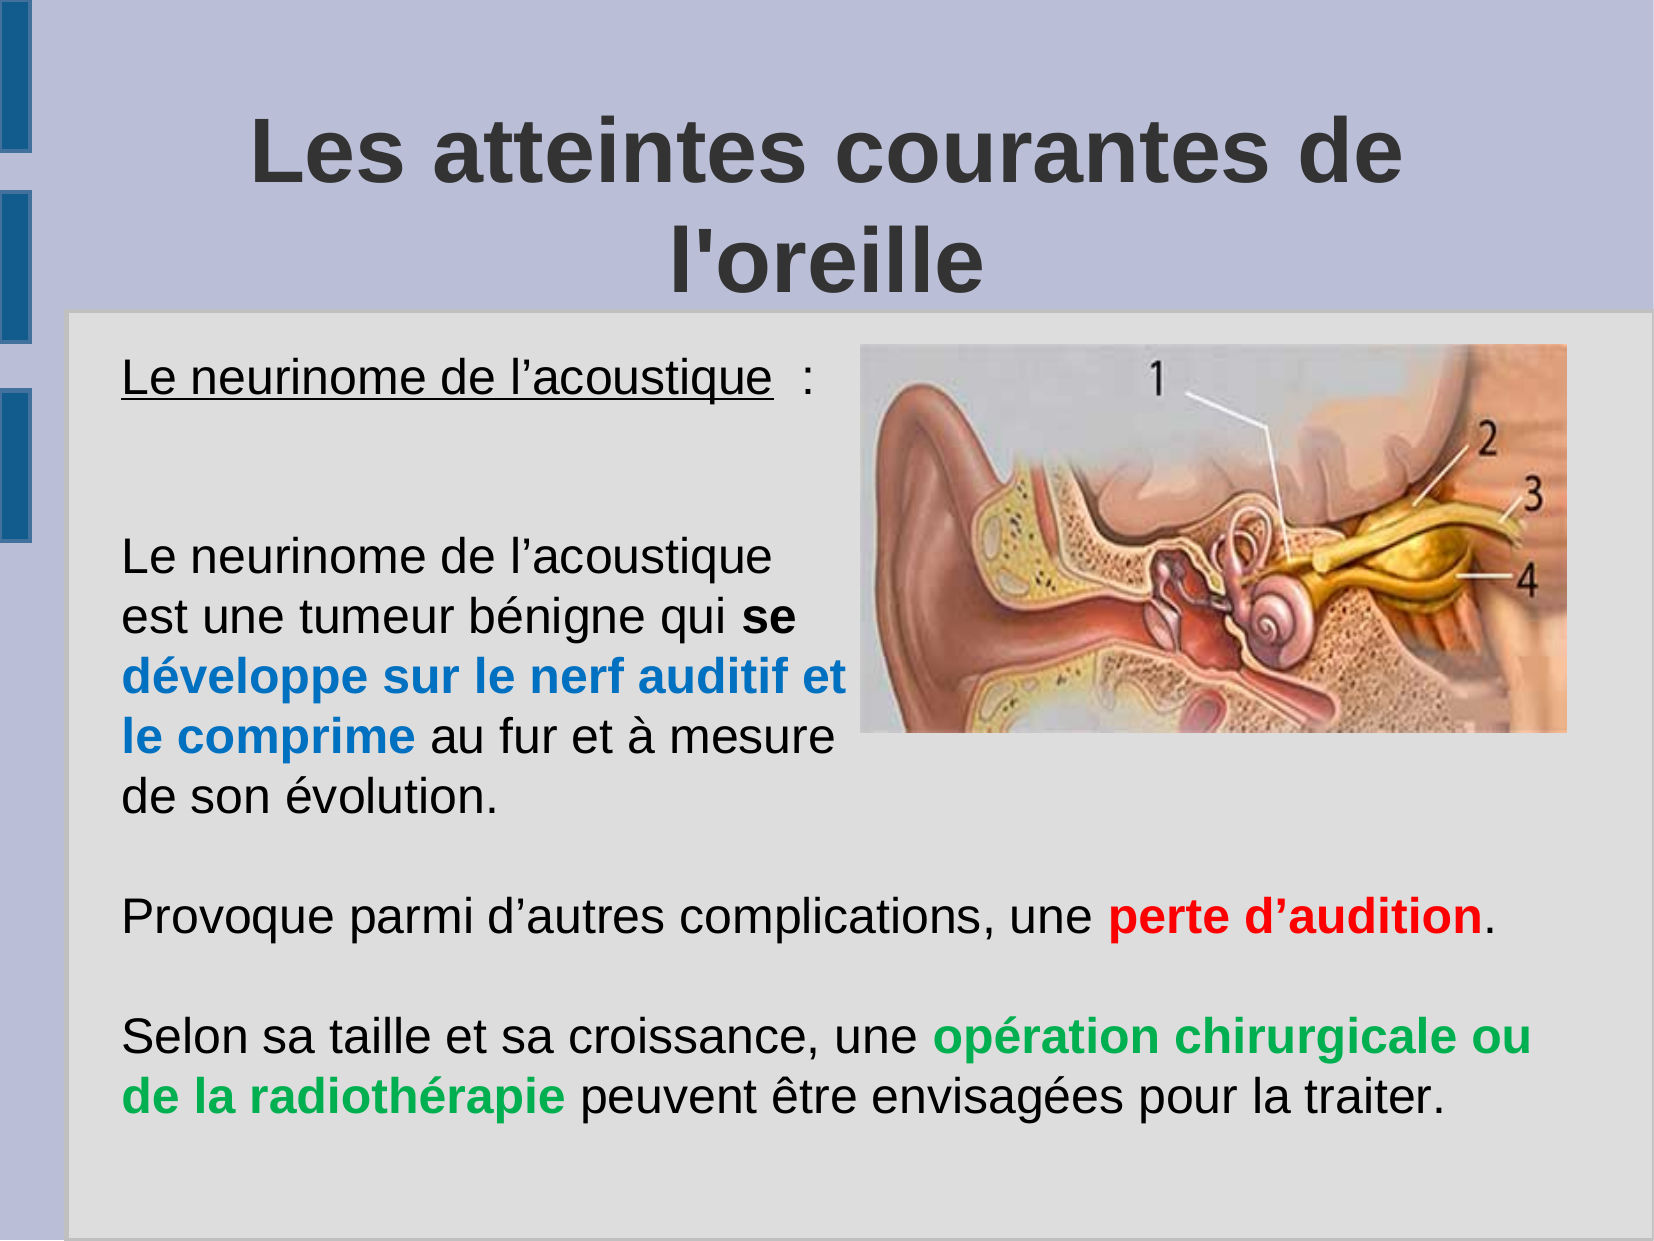

# Les atteintes courantes de l'oreille
Le neurinome de l’acoustique  :
Le neurinome de l’acoustique
est une tumeur bénigne qui se
développe sur le nerf auditif et
le comprime au fur et à mesure
de son évolution.
Provoque parmi d’autres complications, une perte d’audition.
Selon sa taille et sa croissance, une opération chirurgicale ou de la radiothérapie peuvent être envisagées pour la traiter.